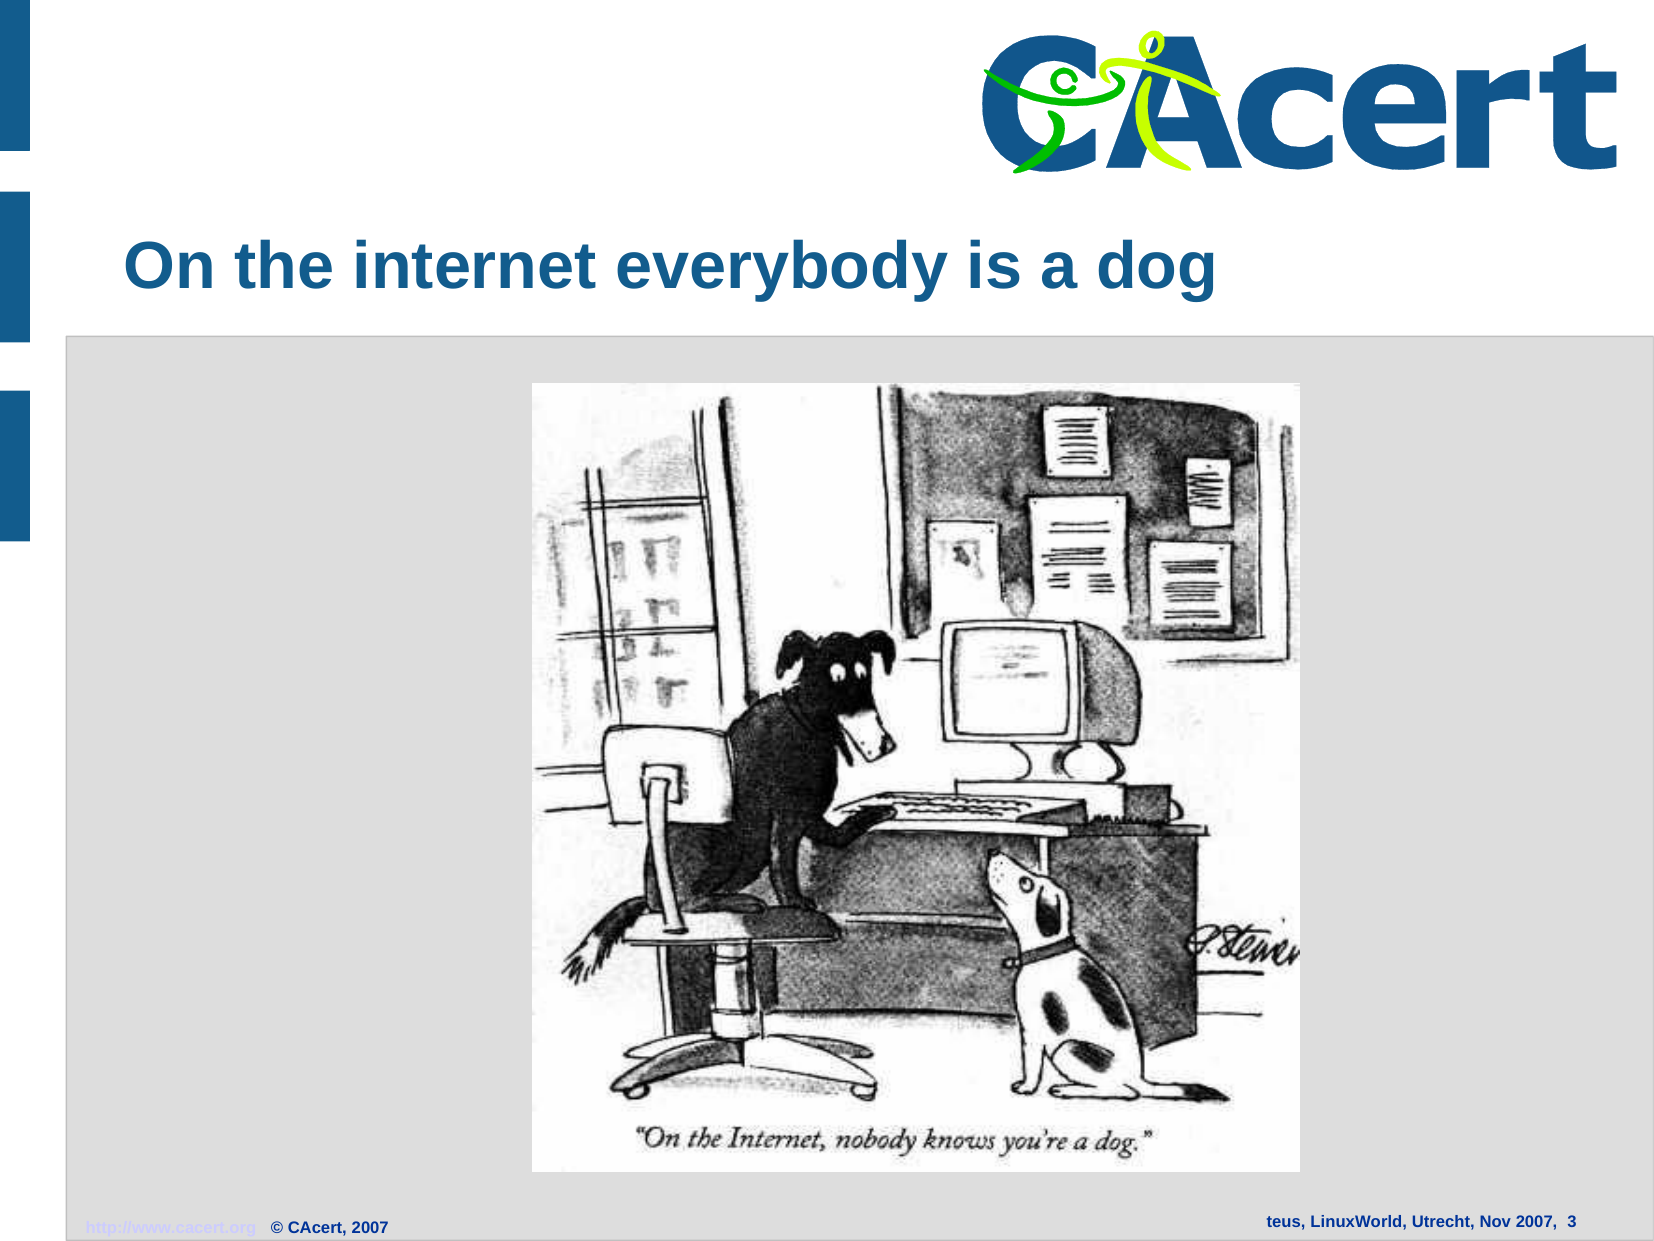

# On the internet everybody is a dog